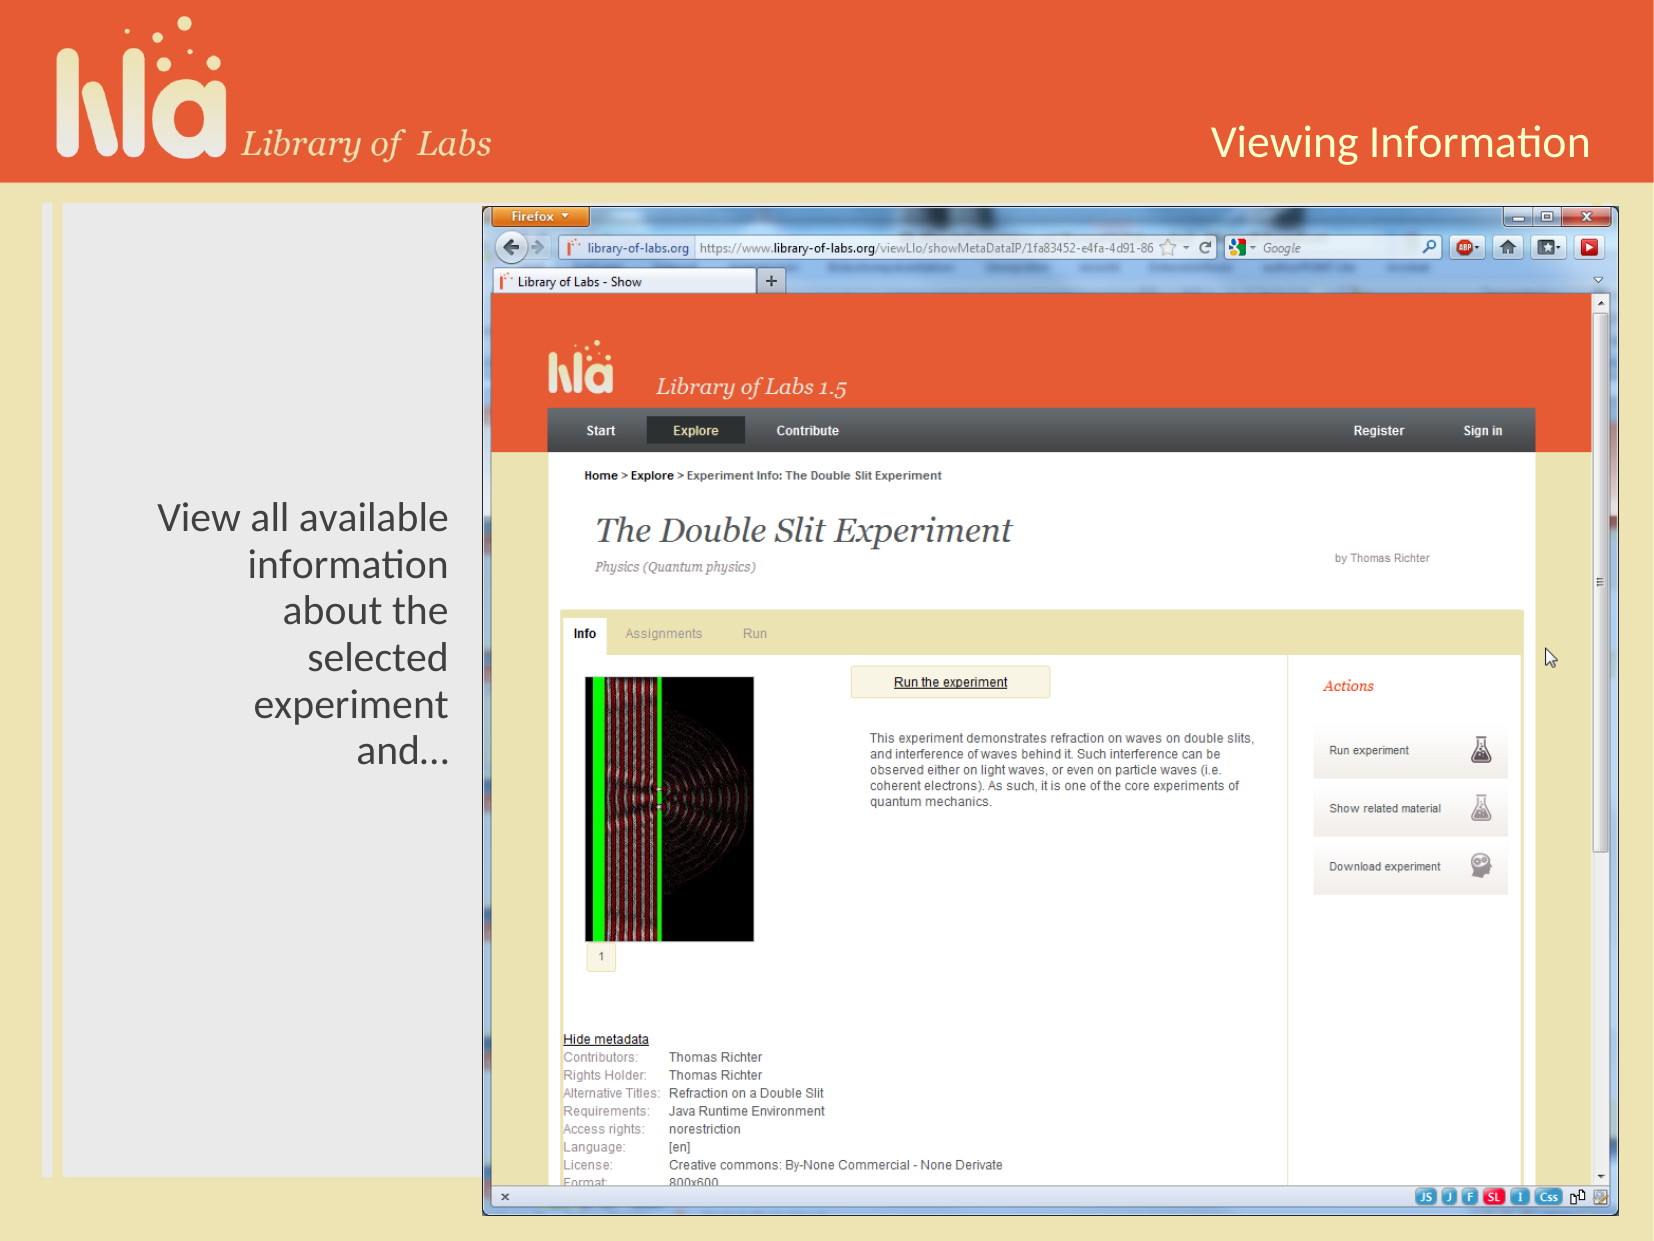

Viewing Information
# View all available information about the selected experiment and…